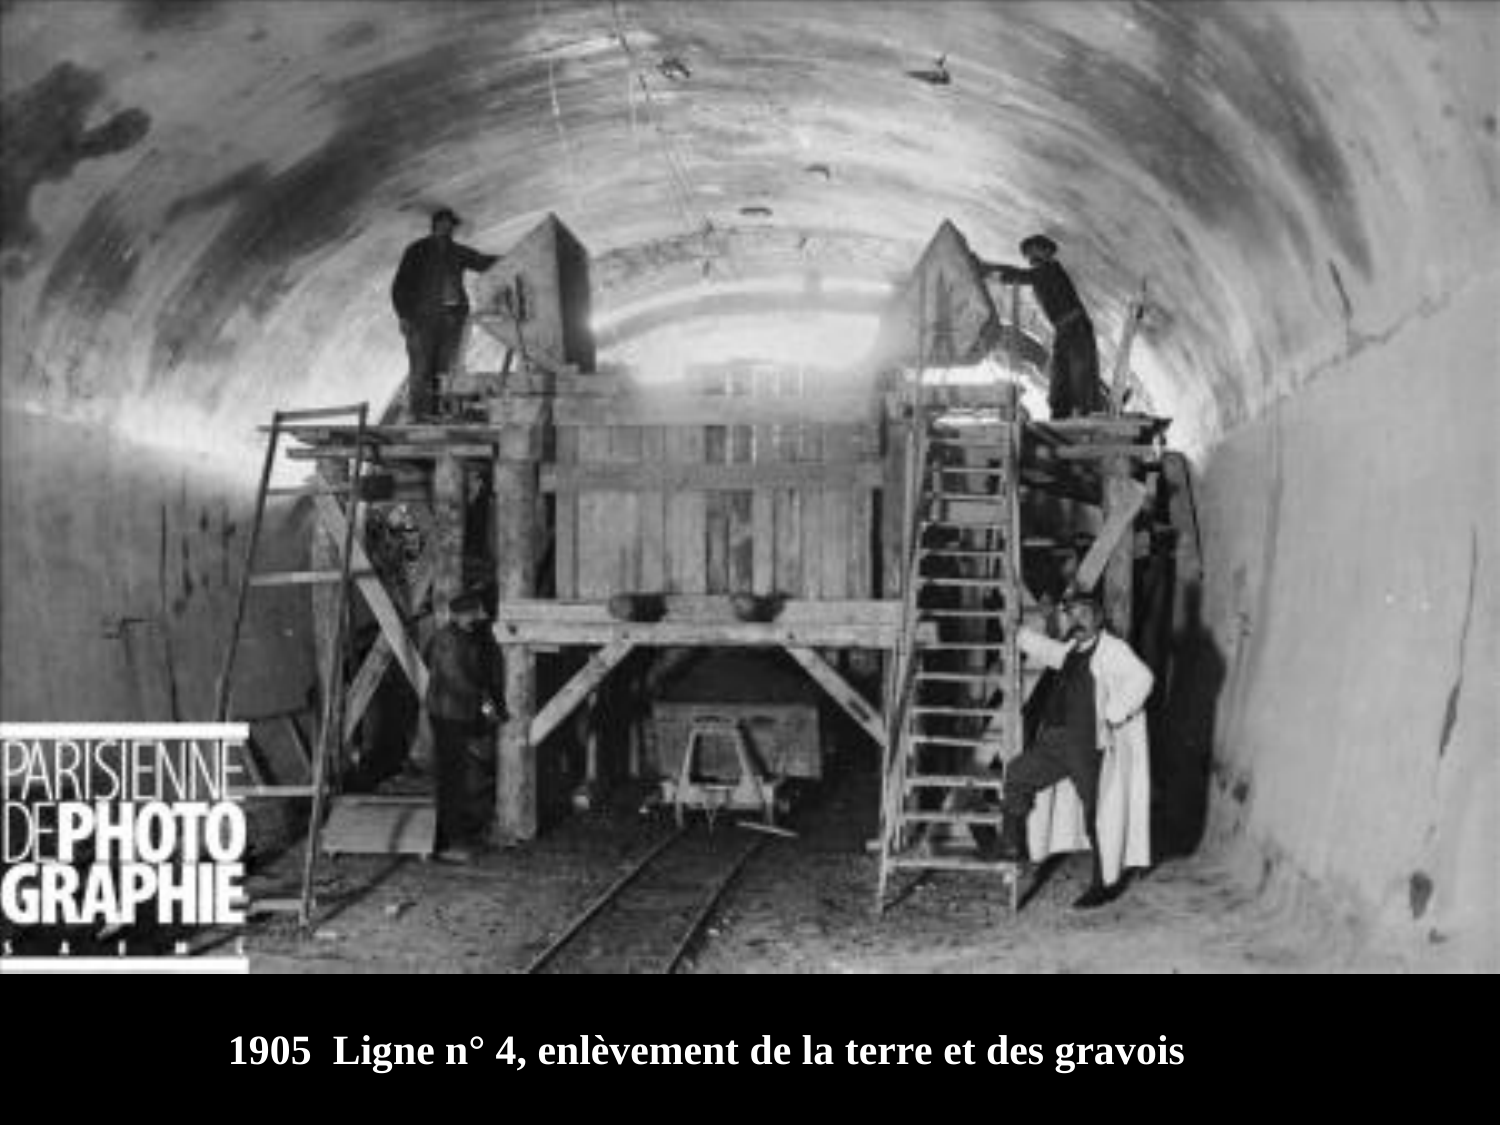

1905 Ligne n° 4, enlèvement de la terre et des gravois